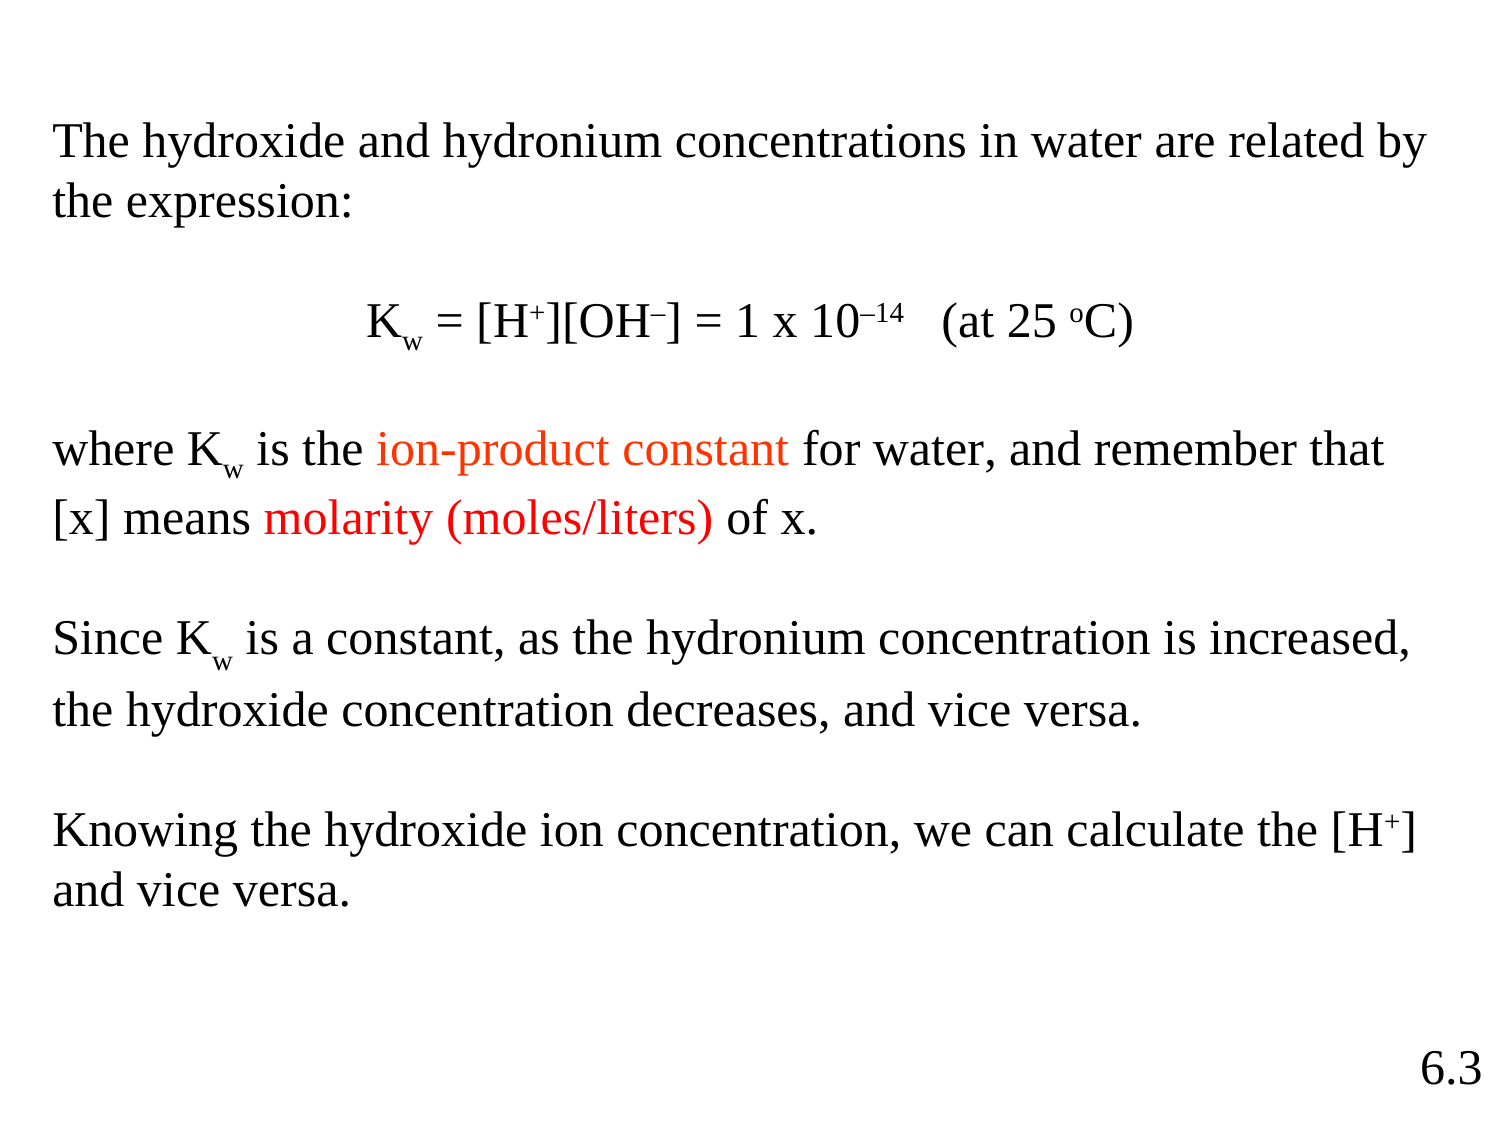

The hydroxide and hydronium concentrations in water are related by the expression:
Kw = [H+][OH–] = 1 x 10–14 (at 25 oC)
where Kw is the ion-product constant for water, and remember that [x] means molarity (moles/liters) of x.
Since Kw is a constant, as the hydronium concentration is increased, the hydroxide concentration decreases, and vice versa.
Knowing the hydroxide ion concentration, we can calculate the [H+] and vice versa.
6.3